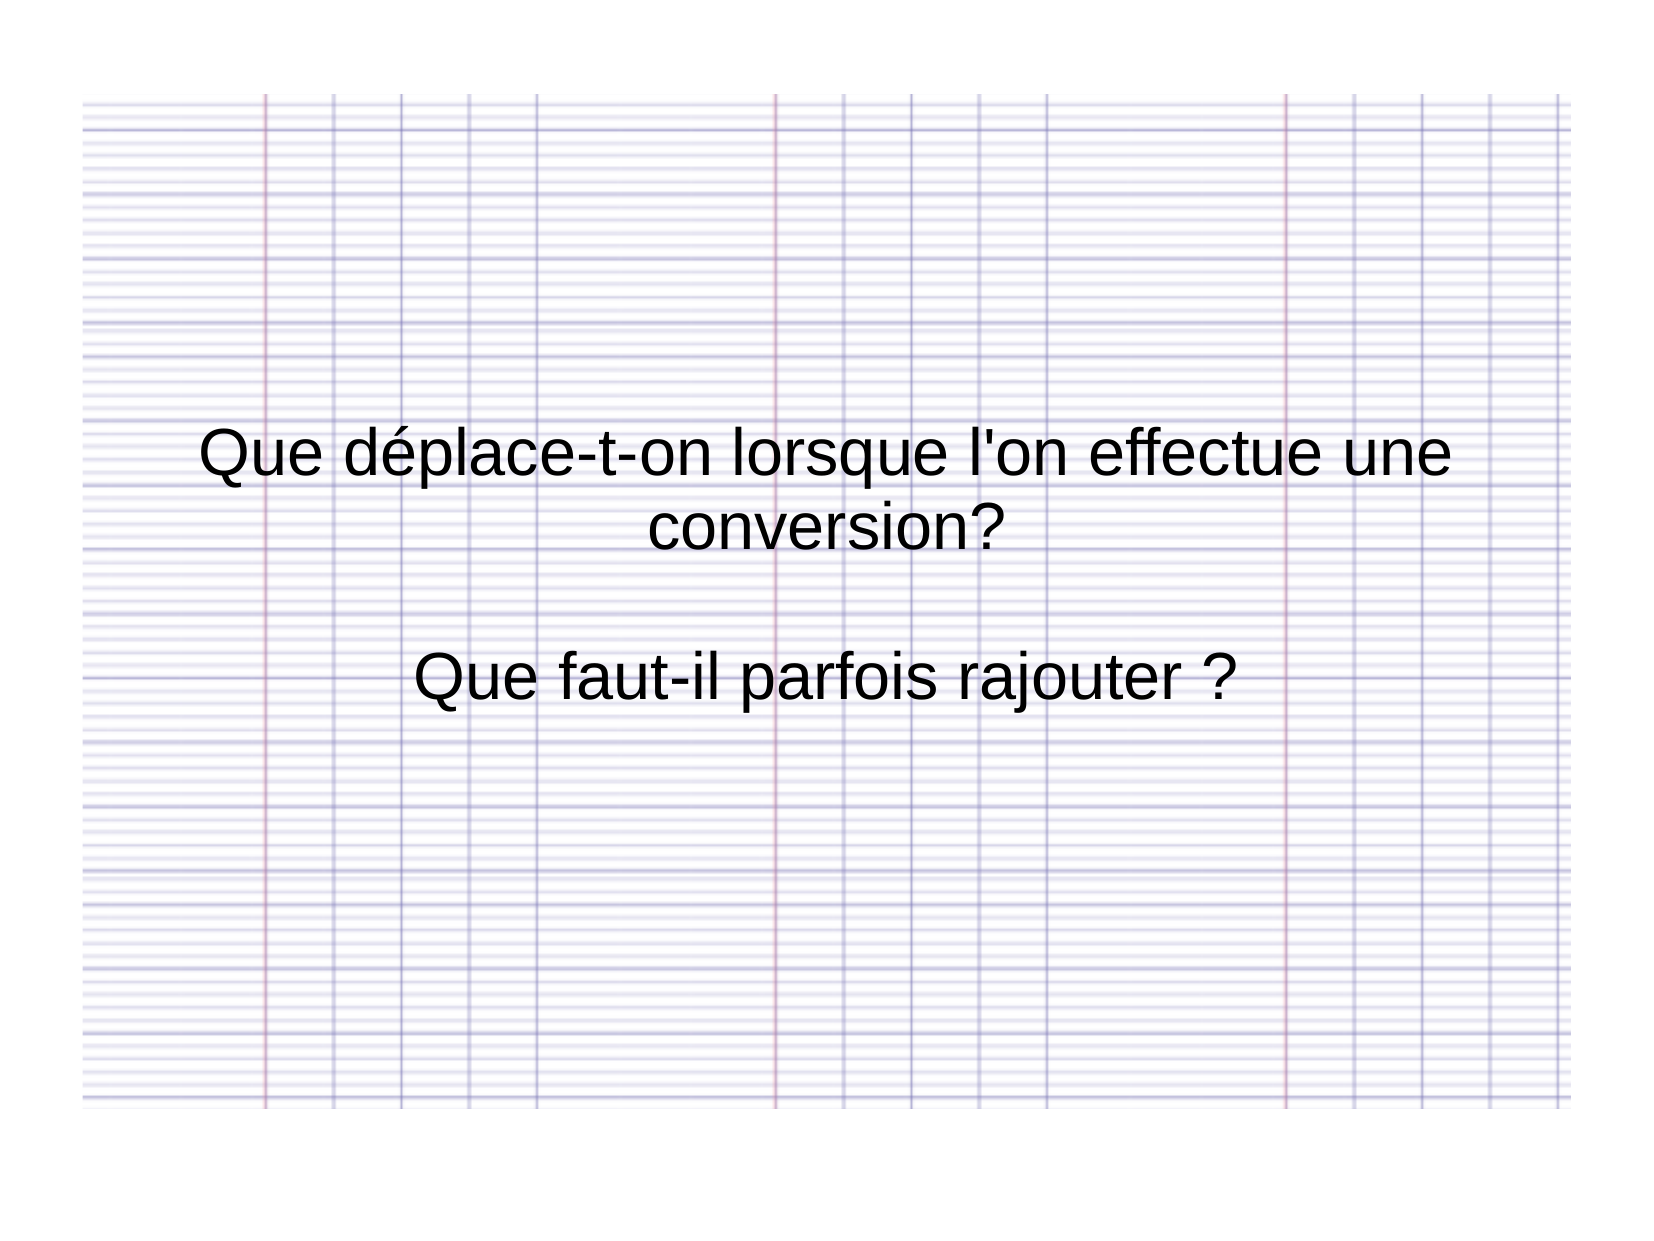

# Que déplace-t-on lorsque l'on effectue une conversion?
Que faut-il parfois rajouter ?